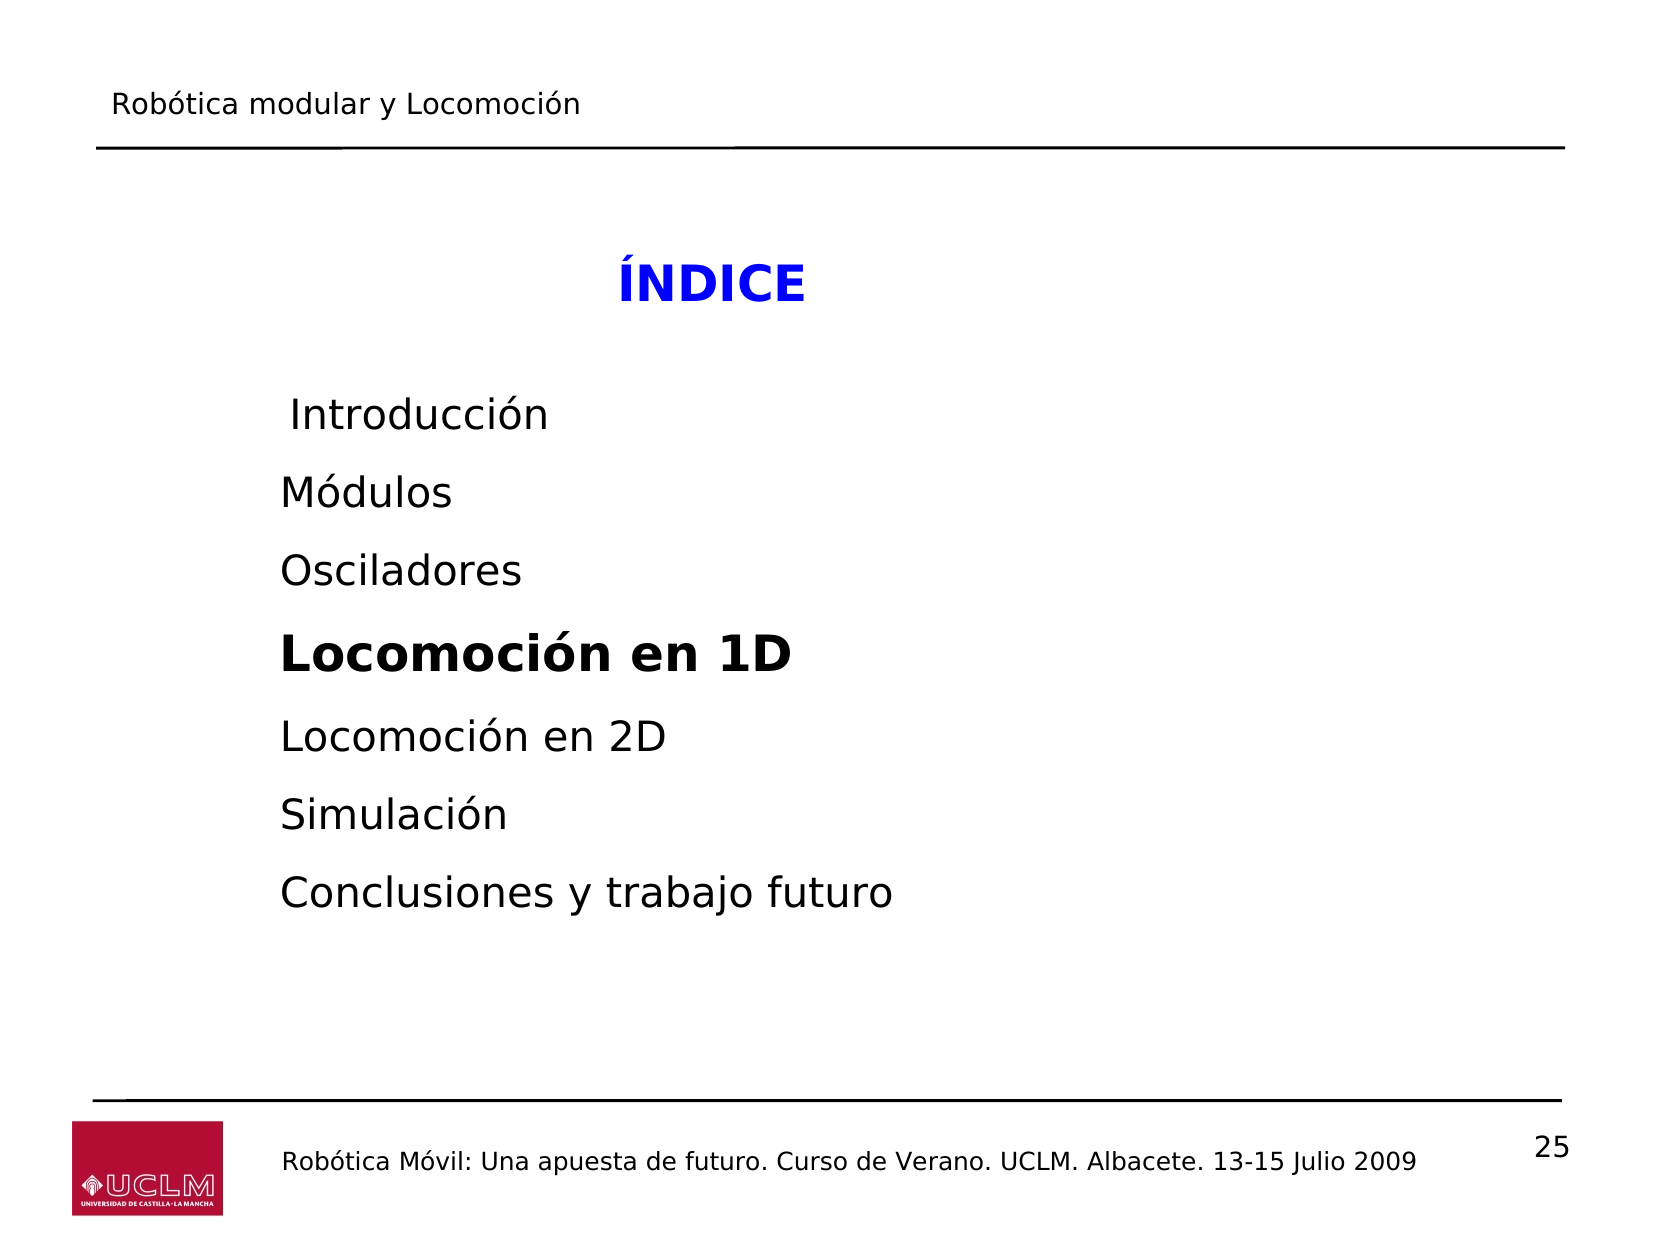

Robótica modular y Locomoción
ÍNDICE
 Introducción
 Módulos
 Osciladores
 Locomoción en 1D
 Locomoción en 2D
 Simulación
 Conclusiones y trabajo futuro
25
Robótica Móvil: Una apuesta de futuro. Curso de Verano. UCLM. Albacete. 13-15 Julio 2009